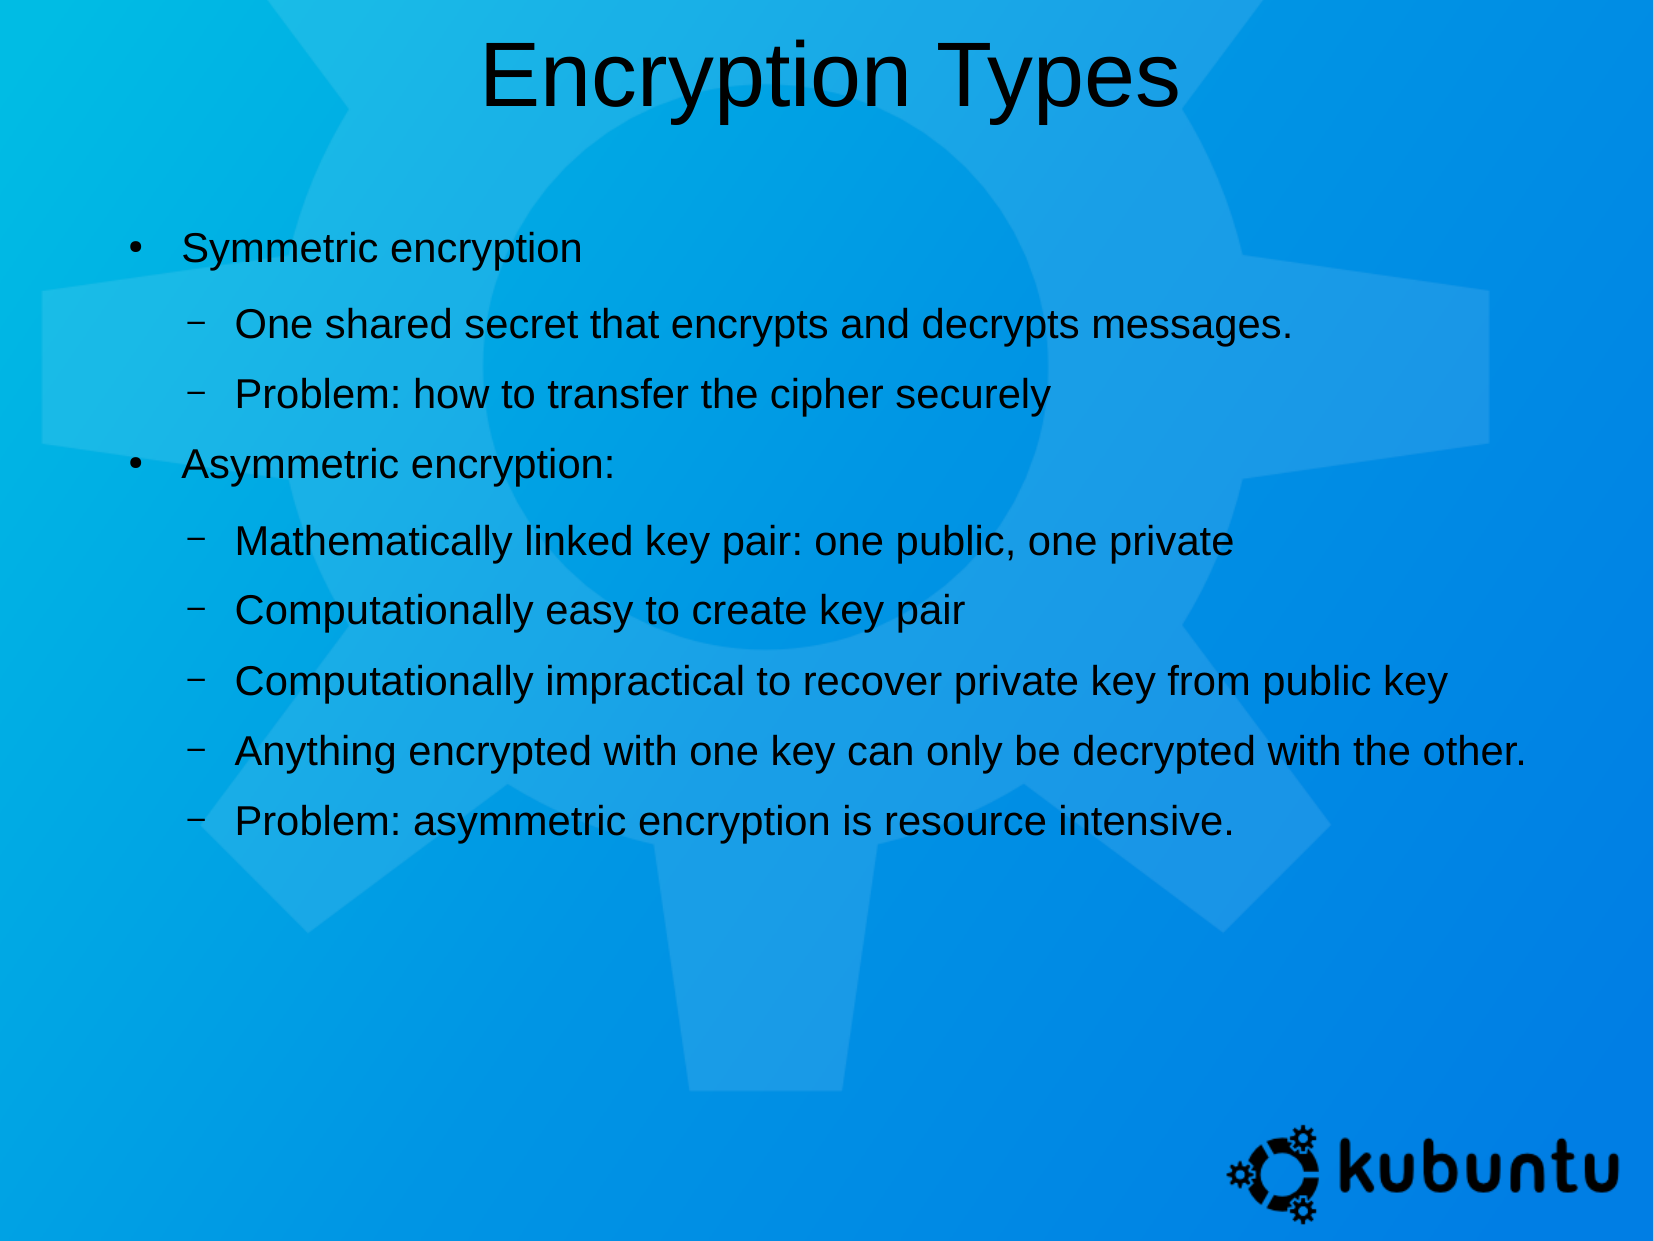

# Encryption Types
Symmetric encryption
One shared secret that encrypts and decrypts messages.
Problem: how to transfer the cipher securely
Asymmetric encryption:
Mathematically linked key pair: one public, one private
Computationally easy to create key pair
Computationally impractical to recover private key from public key
Anything encrypted with one key can only be decrypted with the other.
Problem: asymmetric encryption is resource intensive.